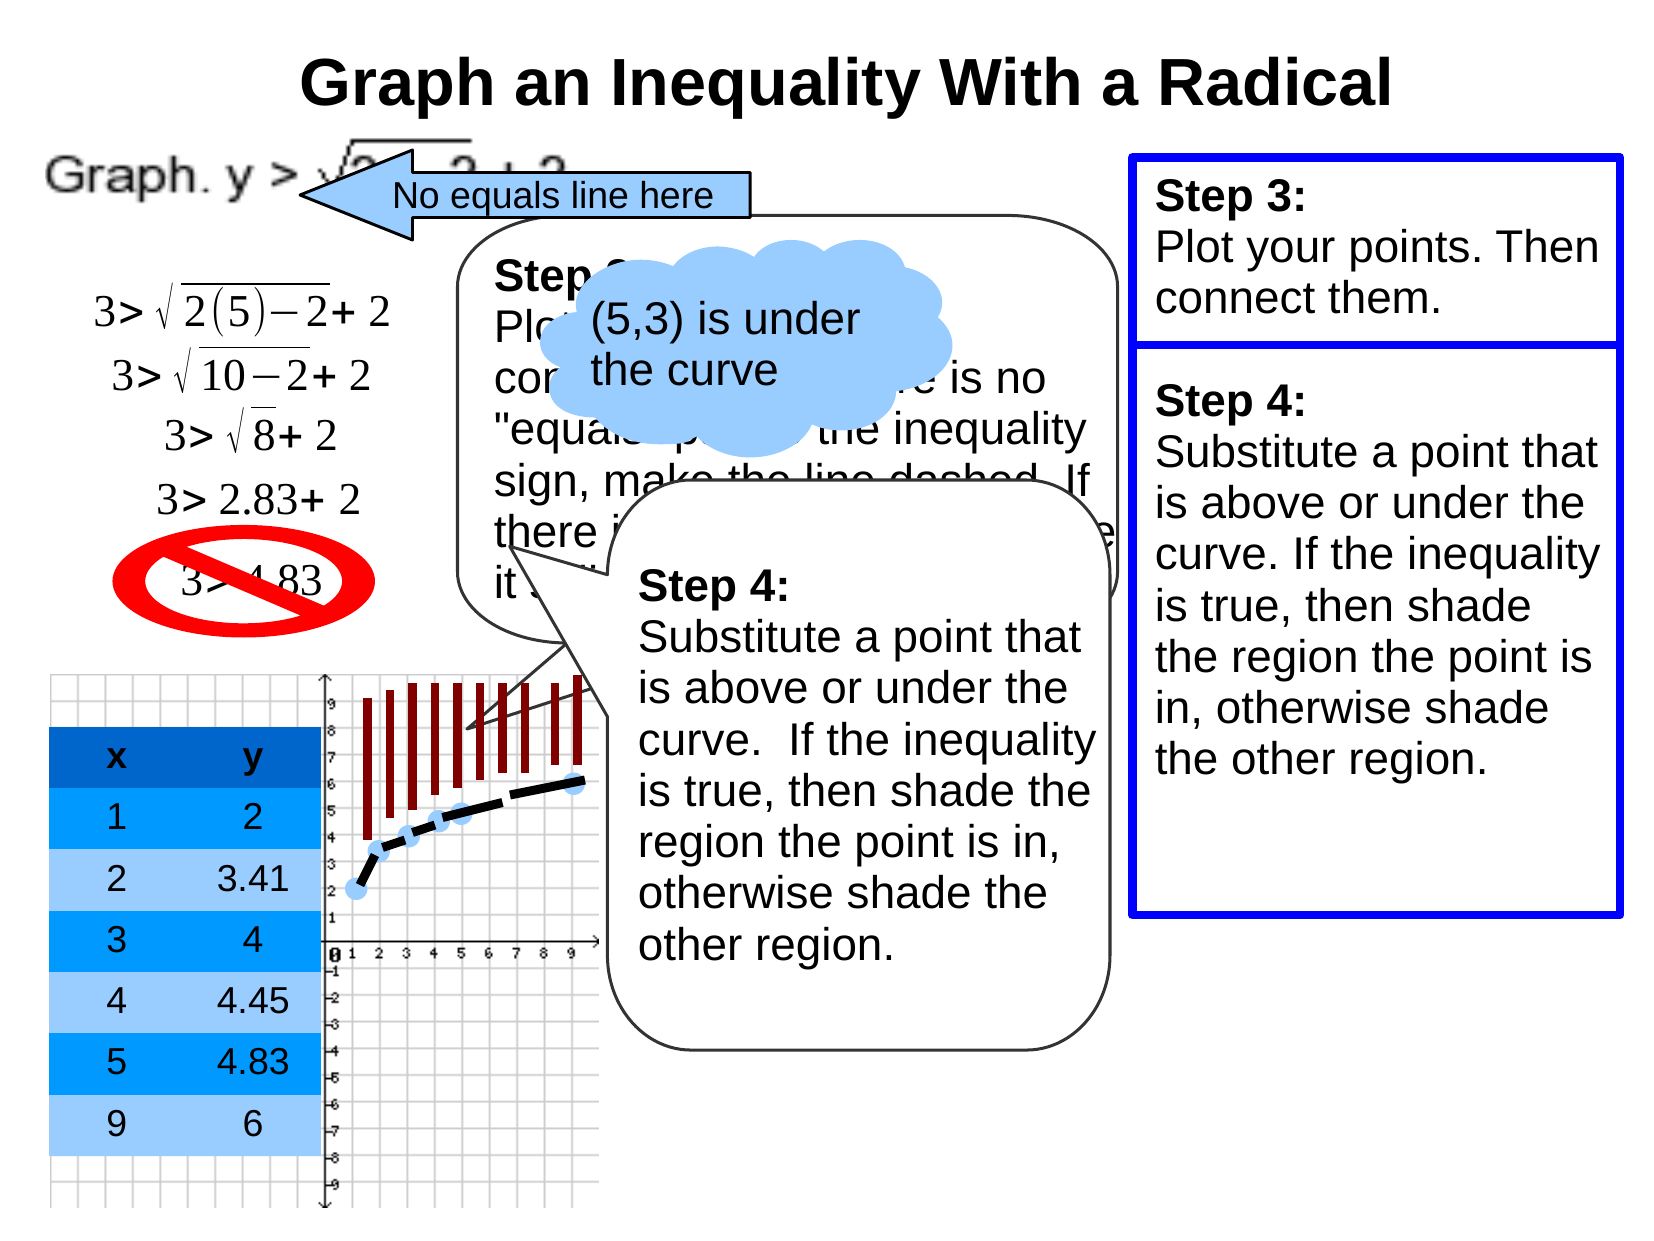

Graph an Inequality With a Radical
No equals line here
Step 3:
Plot your points. Then connect them.
Step 4:
Substitute a point that is above or under the curve. If the inequality is true, then shade the region the point is in, otherwise shade the other region.
Step 3:
Plot your points. Then
connect them. If there is no
"equals" part to the inequality
sign, make the line dashed. If
there is an "equals” part, make
it solid.
(5,3) is under
the curve
Step 4:
Substitute a point that
is above or under the
curve. If the inequality
is true, then shade the
region the point is in,
otherwise shade the
other region.
| x | y |
| --- | --- |
| 1 | 2 |
| 2 | 3.41 |
| 3 | 4 |
| 4 | 4.45 |
| 5 | 4.83 |
| 9 | 6 |